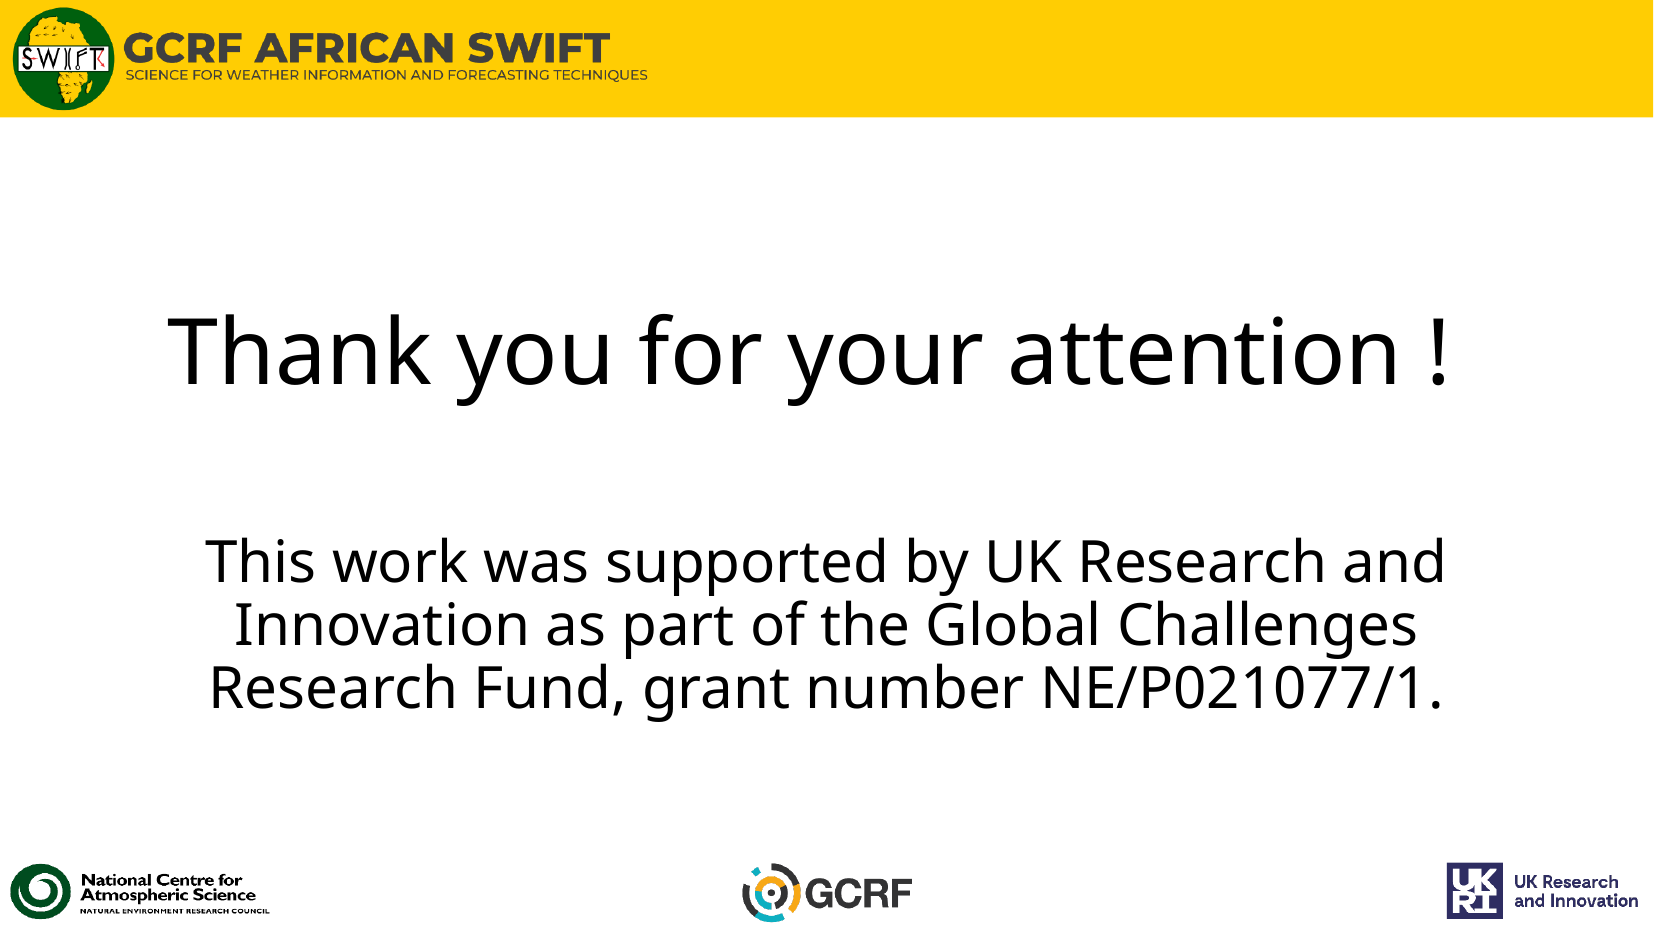

Thank you for your attention !
This work was supported by UK Research and Innovation as part of the Global Challenges Research Fund, grant number NE/P021077/1.